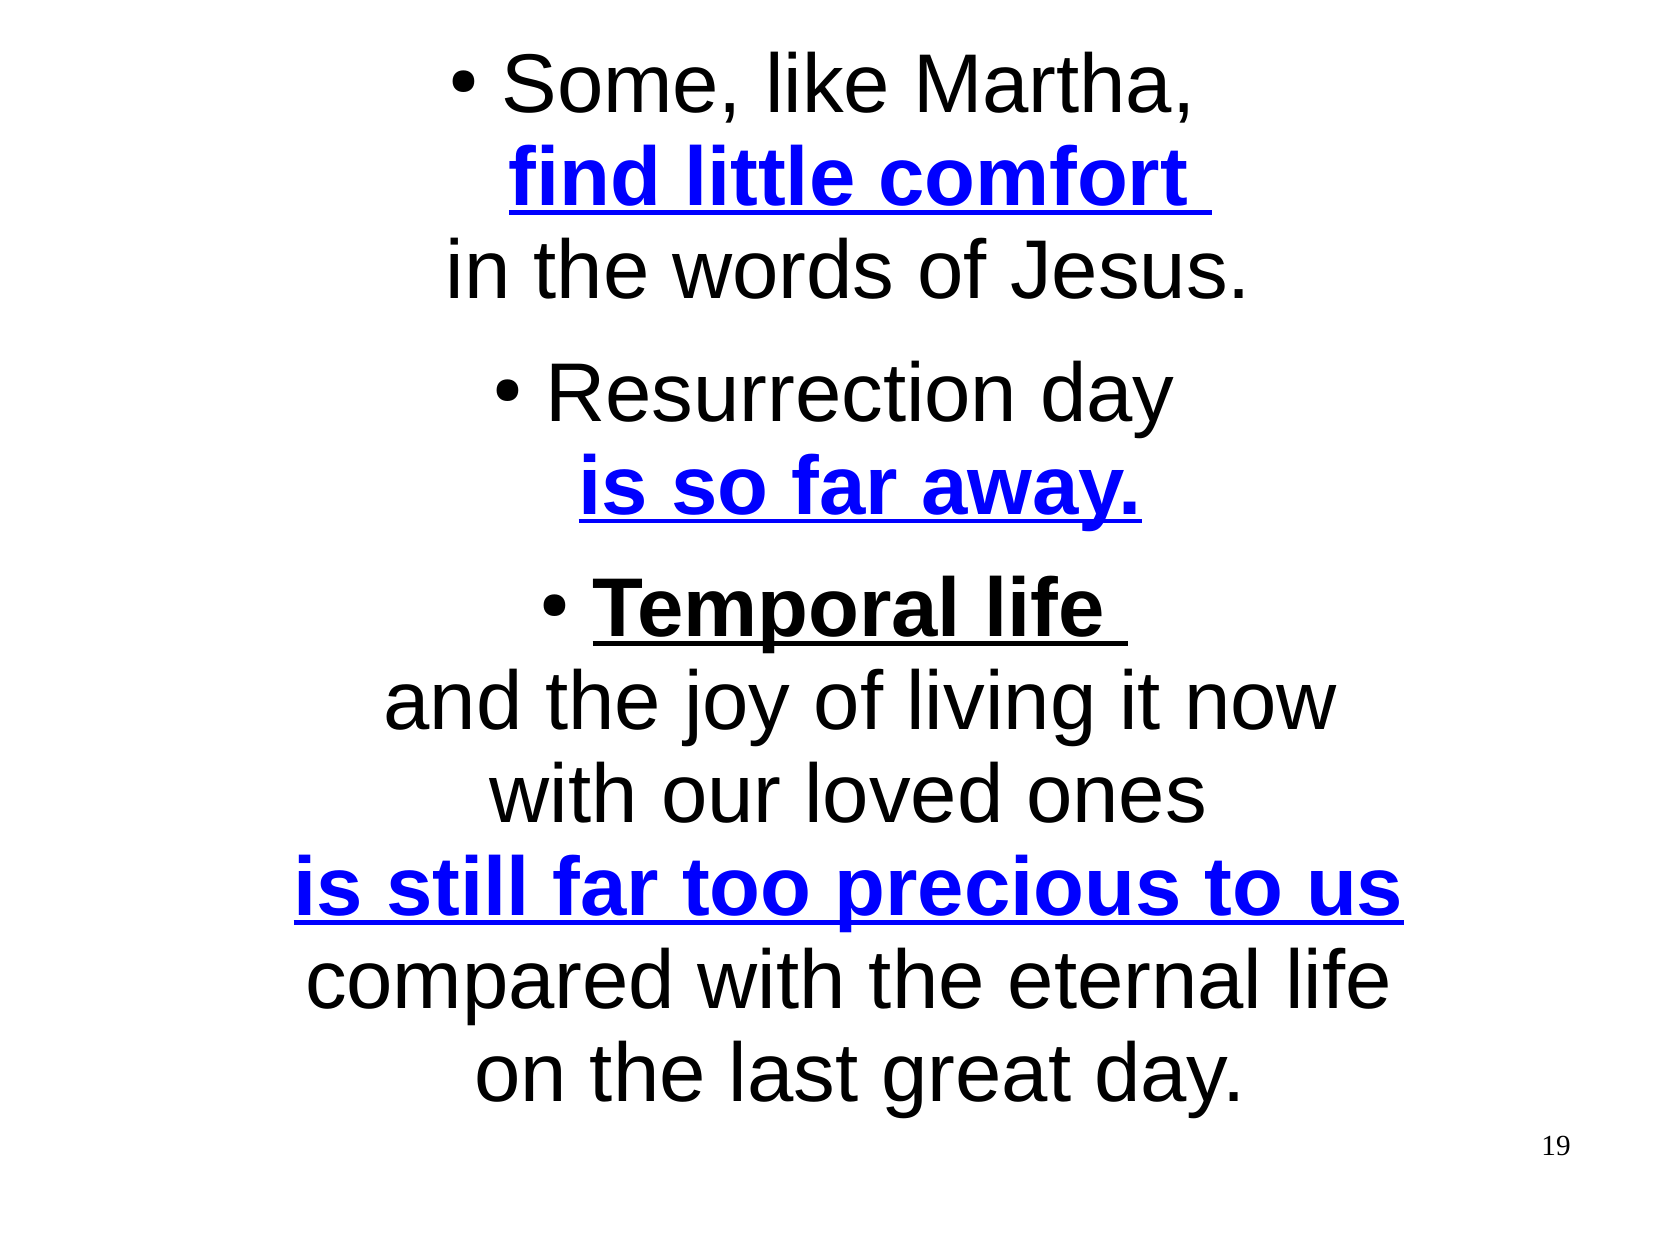

# Some, like Martha, find little comfort in the words of Jesus.
Resurrection day
is so far away.
Temporal life
and the joy of living it now
with our loved ones
is still far too precious to us
compared with the eternal life
on the last great day.
19